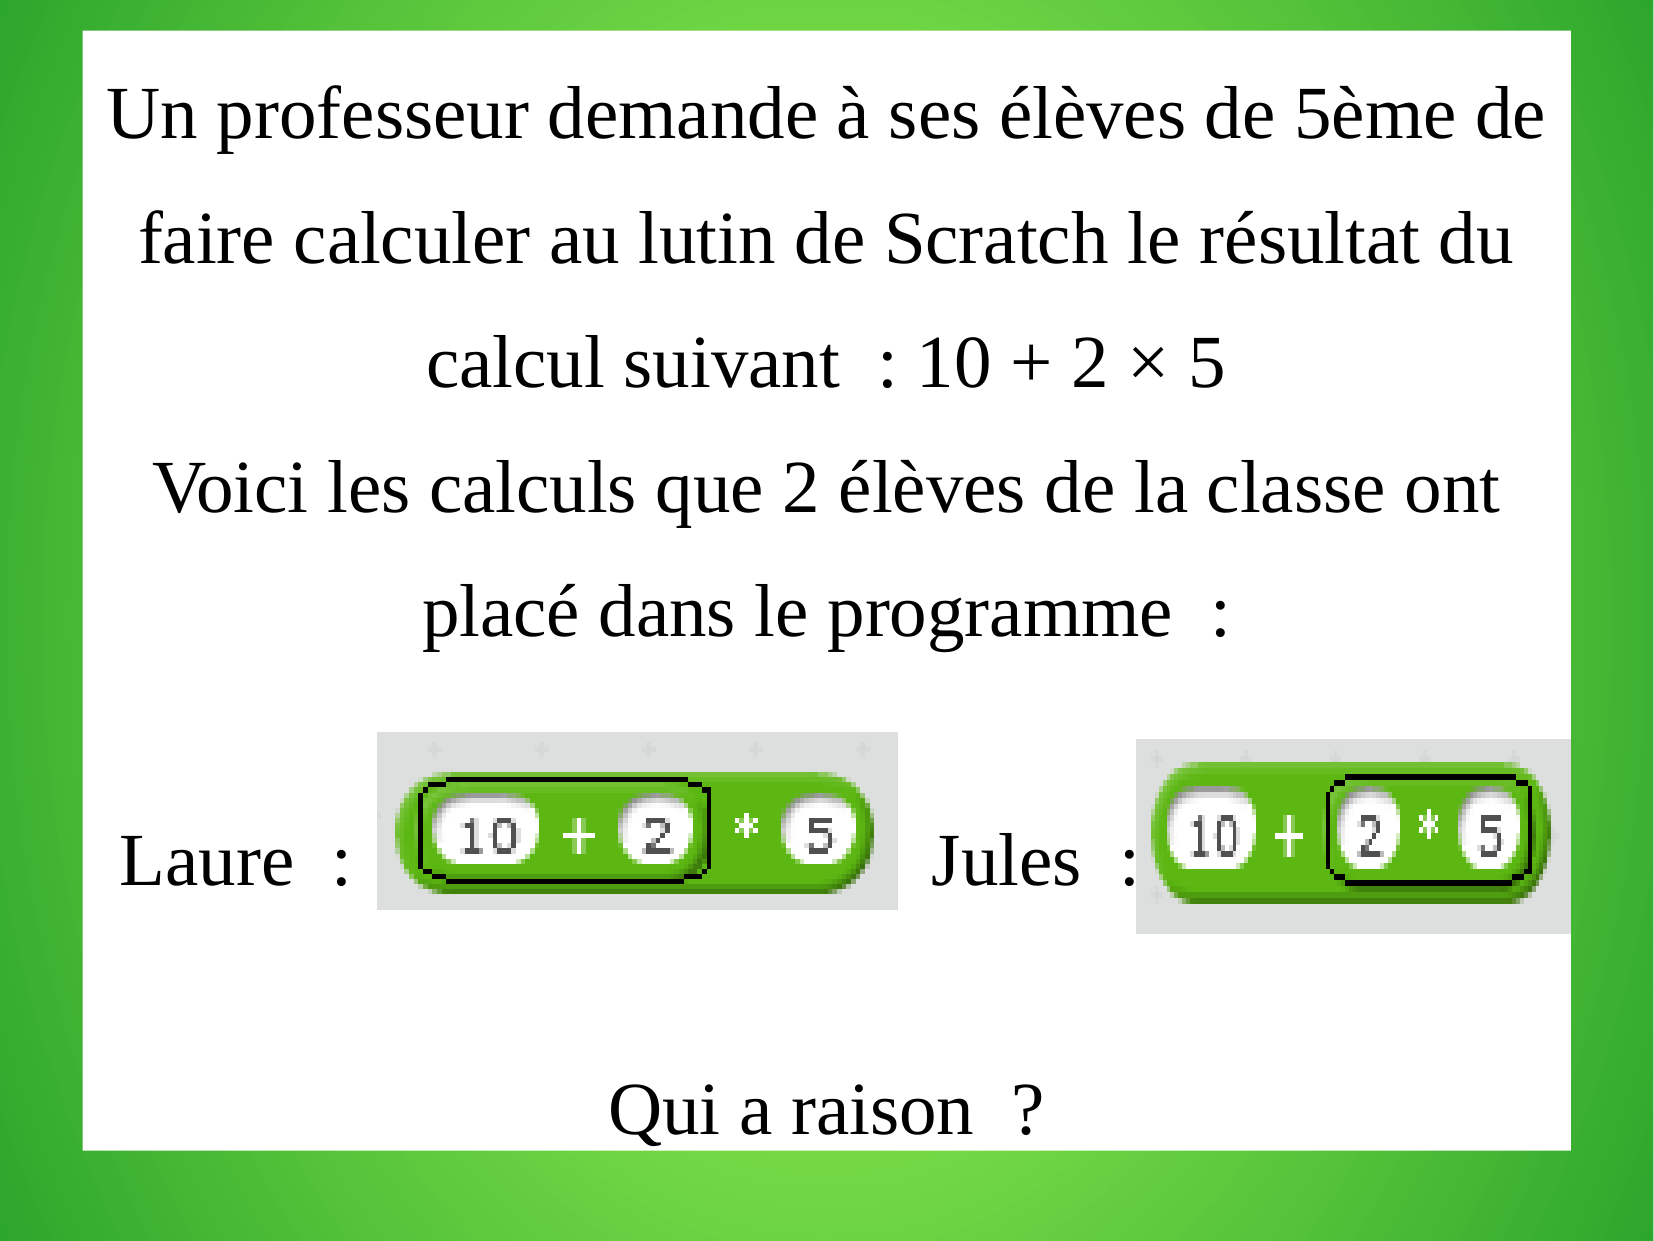

# Un professeur demande à ses élèves de 5ème de faire calculer au lutin de Scratch le résultat du calcul suivant  : 10 + 2 × 5
Voici les calculs que 2 élèves de la classe ont placé dans le programme  :
Laure  : 					Jules  :
Qui a raison  ?